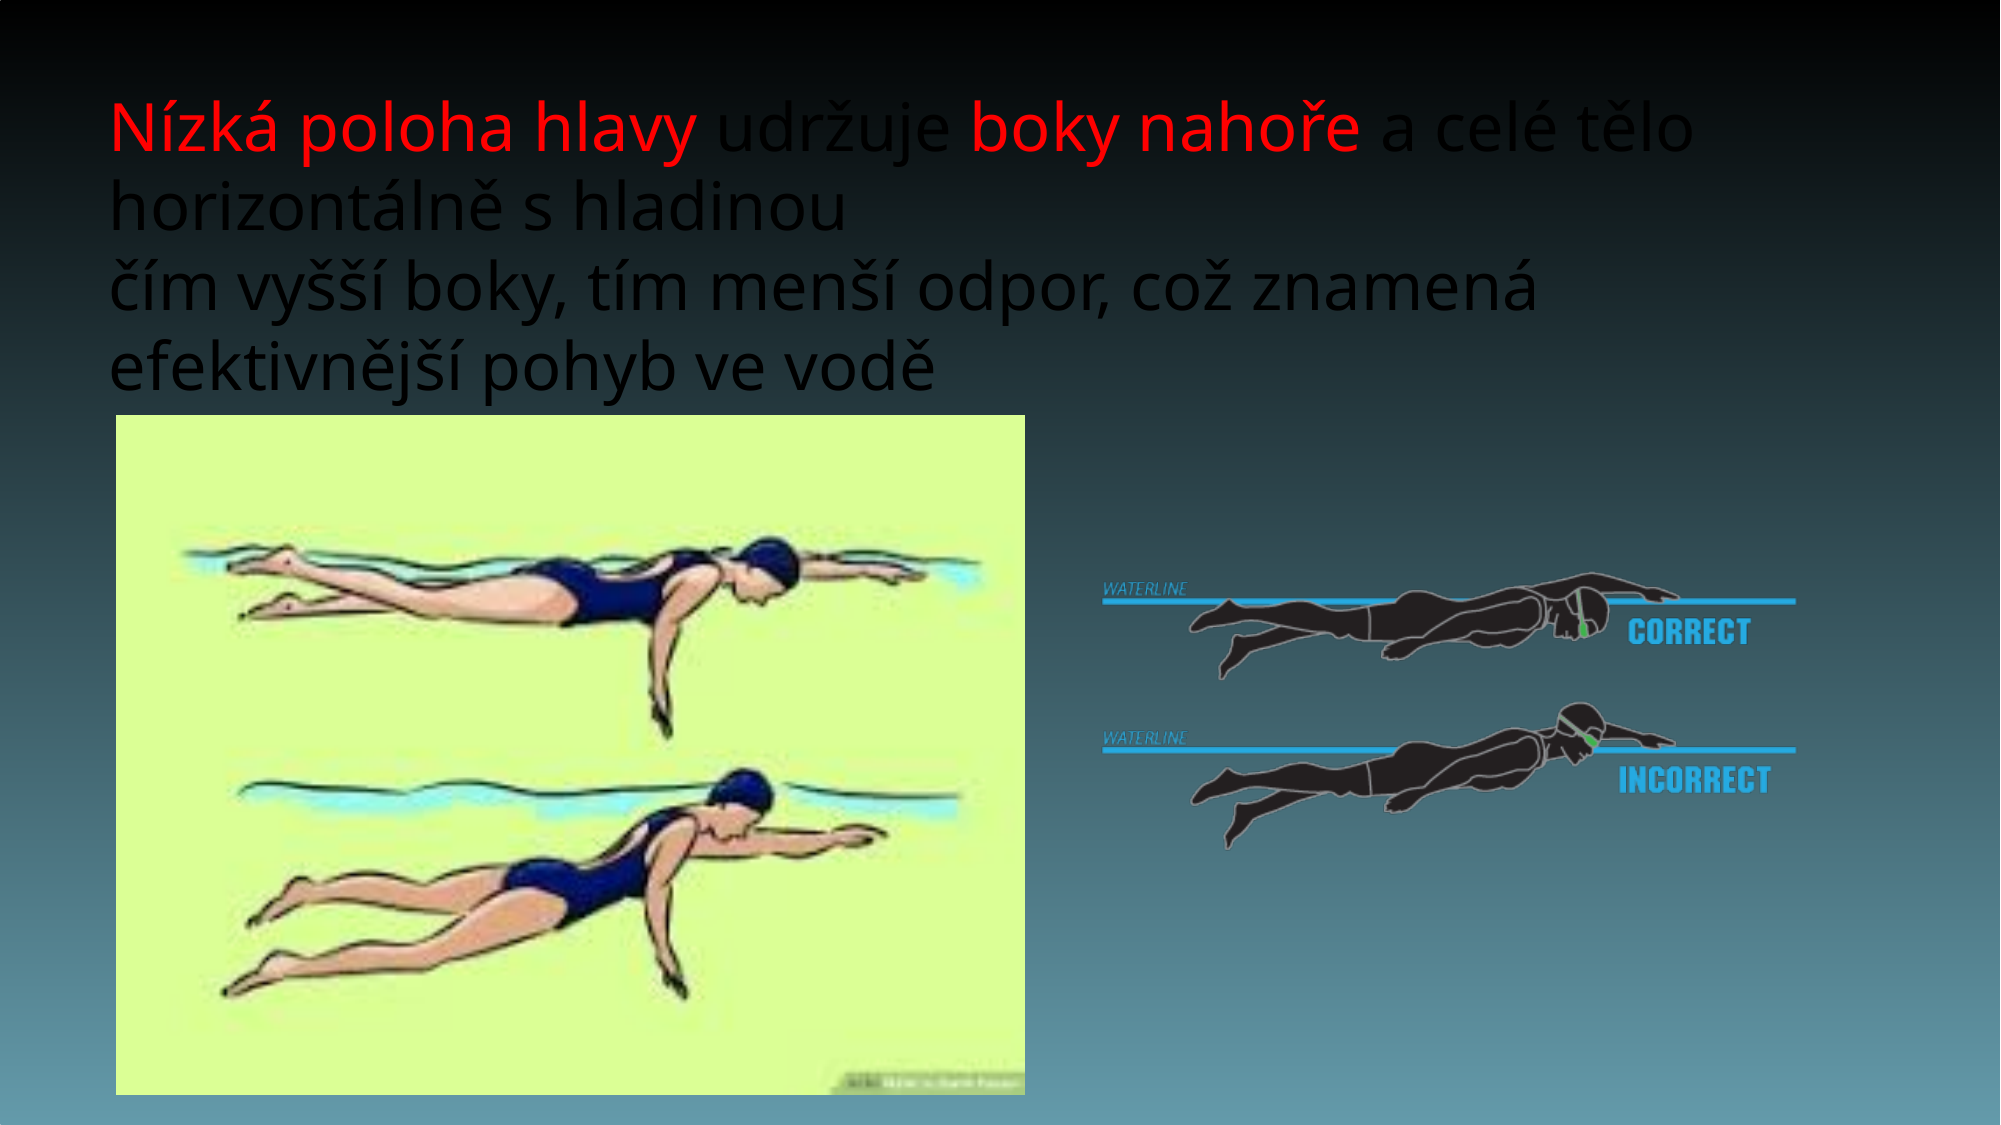

Nízká poloha hlavy udržuje boky nahoře a celé tělo horizontálně s hladinou
čím vyšší boky, tím menší odpor, což znamená efektivnější pohyb ve vodě